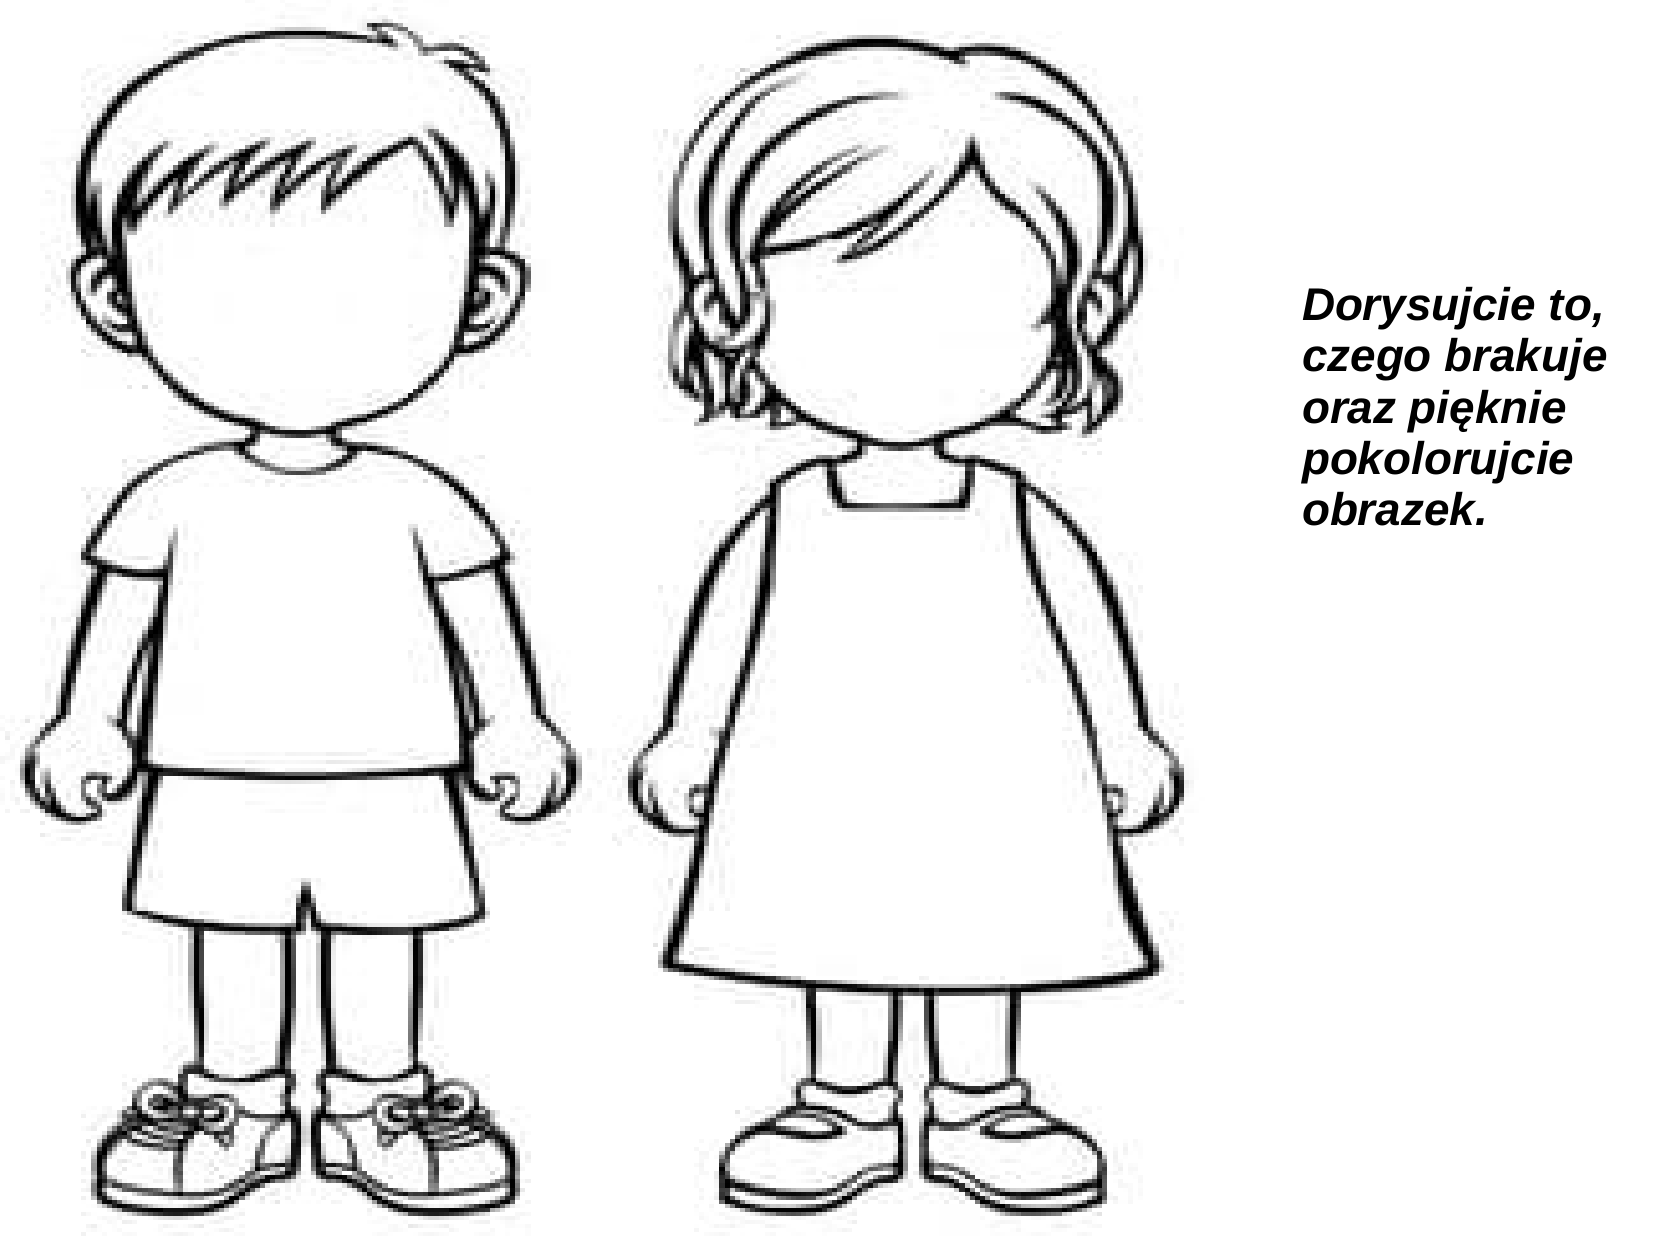

Dorysujcie to, czego brakuje oraz pięknie pokolorujcie obrazek.